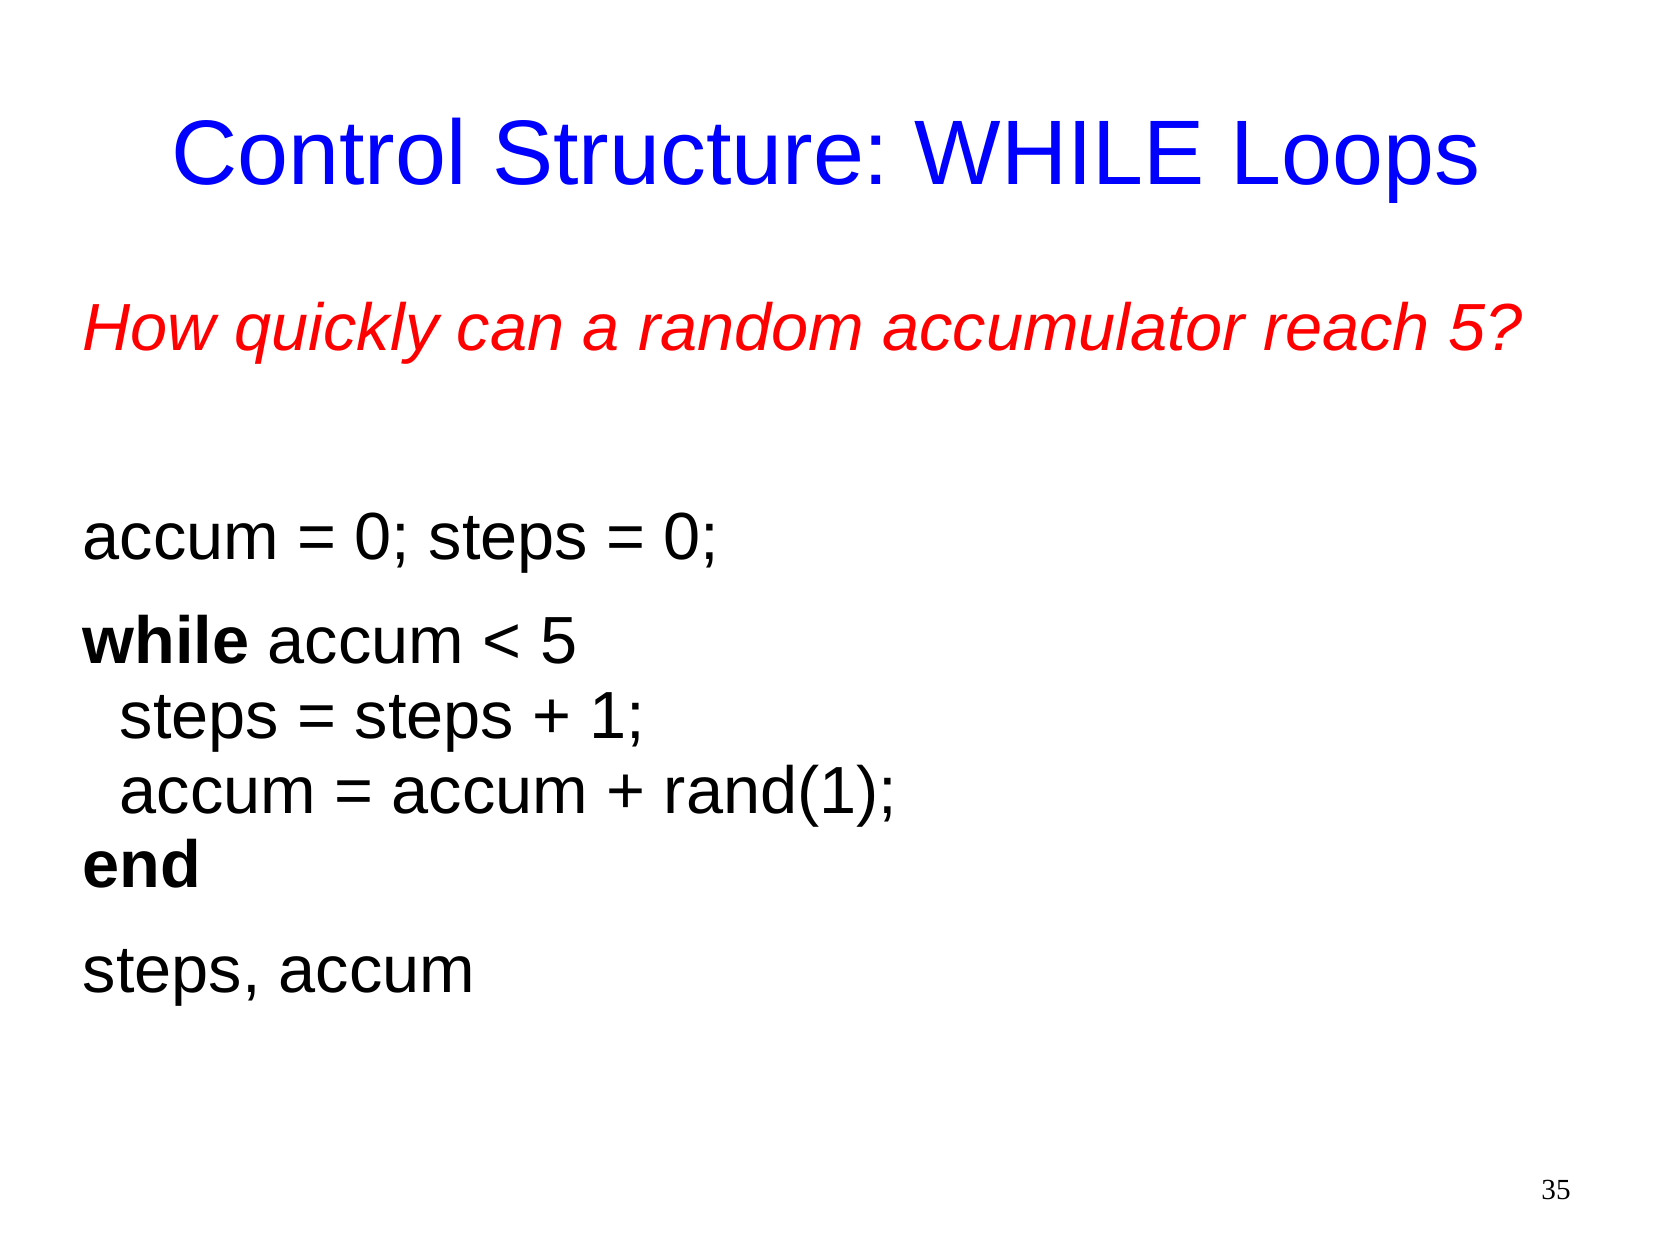

# Control Structure: WHILE Loops
How quickly can a random accumulator reach 5?
accum = 0; steps = 0;
while accum < 5
 steps = steps + 1;
 accum = accum + rand(1);
end
steps, accum
35